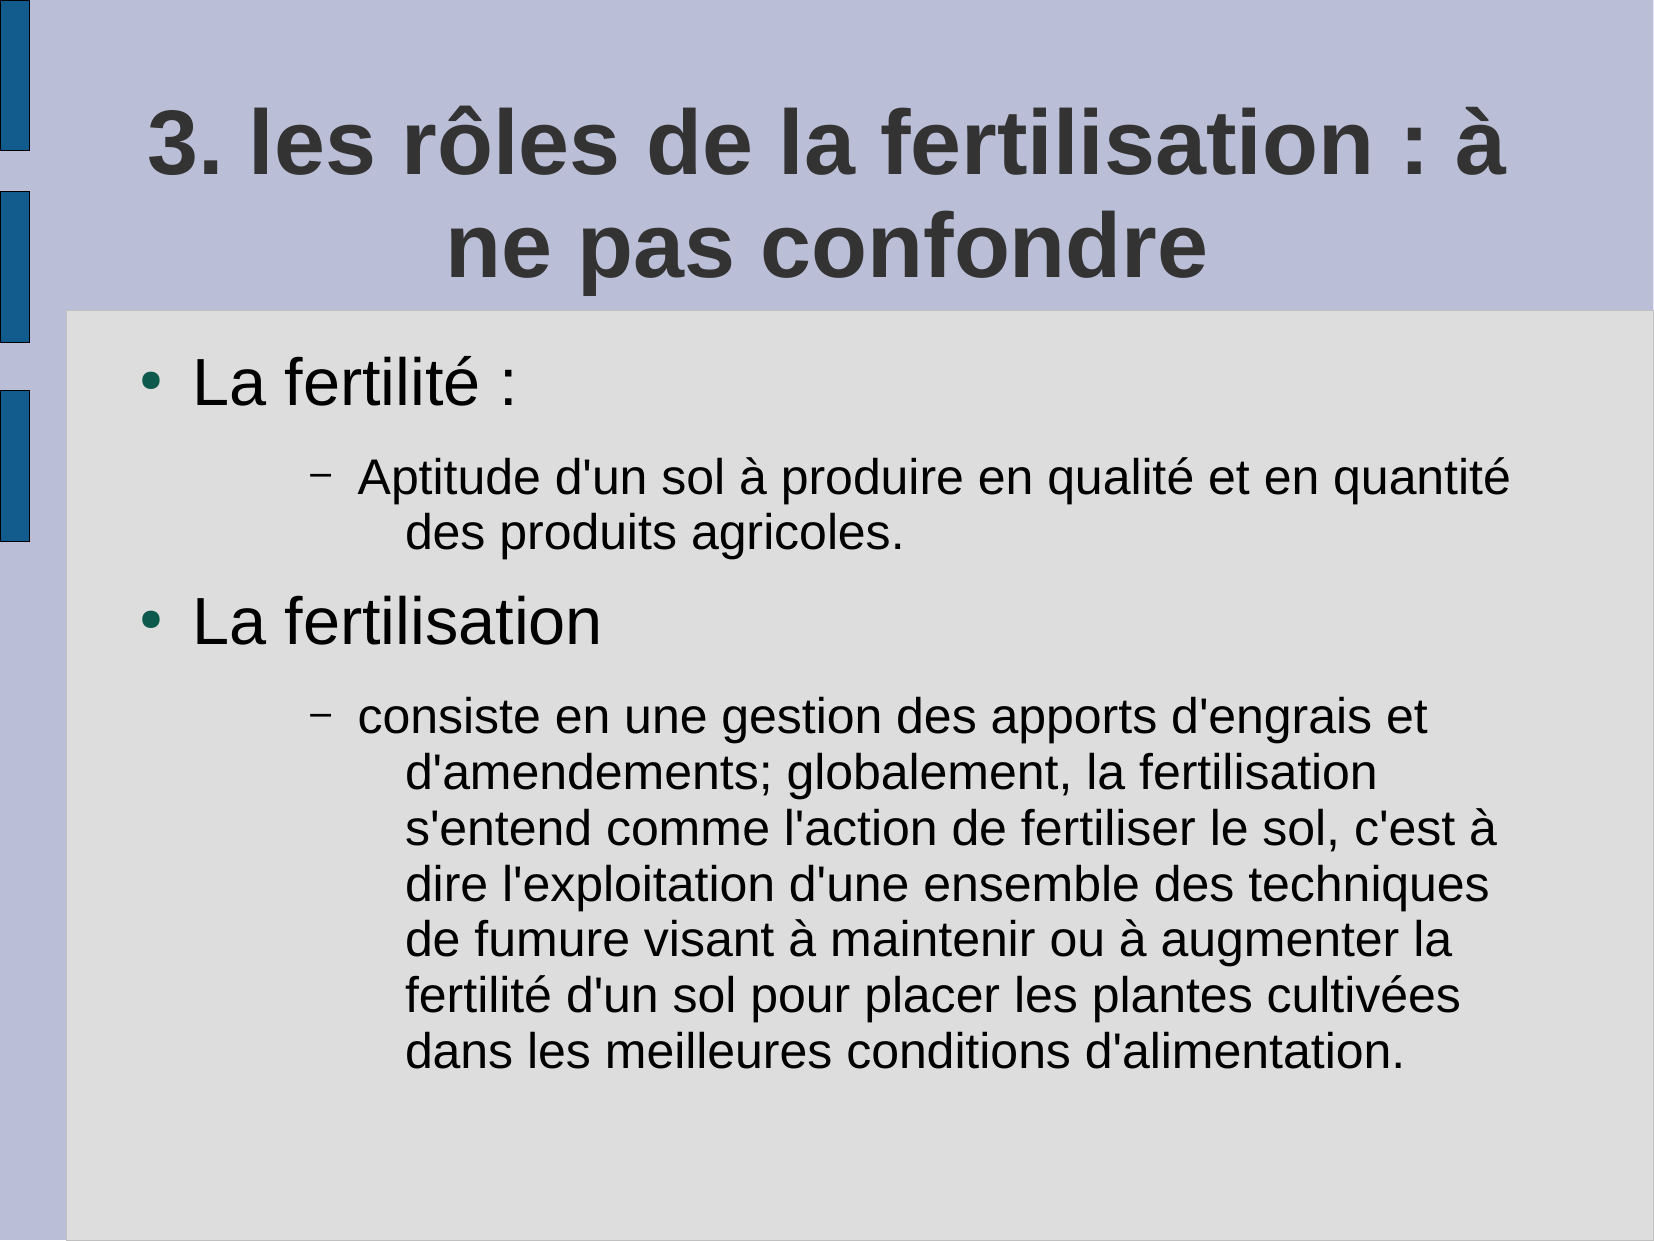

# 3. les rôles de la fertilisation : à ne pas confondre
La fertilité :
Aptitude d'un sol à produire en qualité et en quantité des produits agricoles.
La fertilisation
consiste en une gestion des apports d'engrais et d'amendements; globalement, la fertilisation s'entend comme l'action de fertiliser le sol, c'est à dire l'exploitation d'une ensemble des techniques de fumure visant à maintenir ou à augmenter la fertilité d'un sol pour placer les plantes cultivées dans les meilleures conditions d'alimentation.